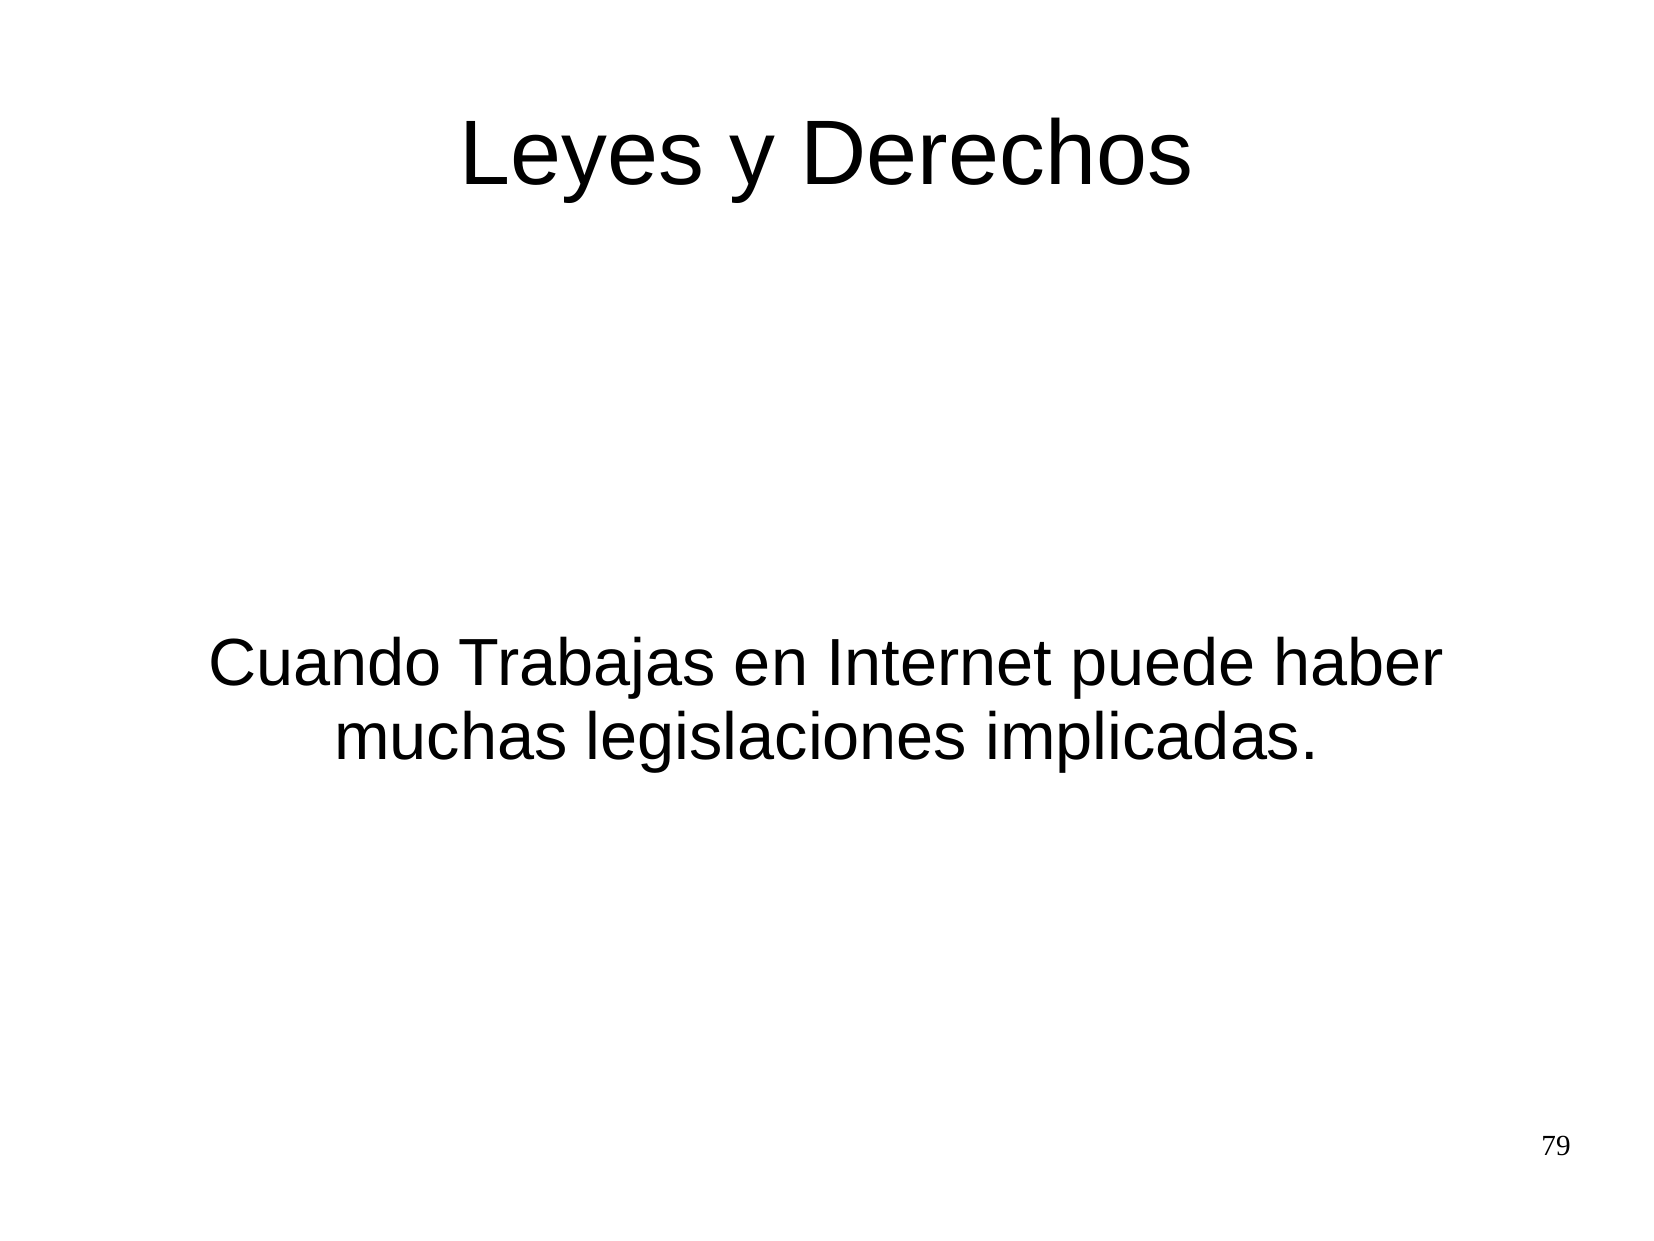

# Leyes y Derechos
Cuando Trabajas en Internet puede haber muchas legislaciones implicadas.
79